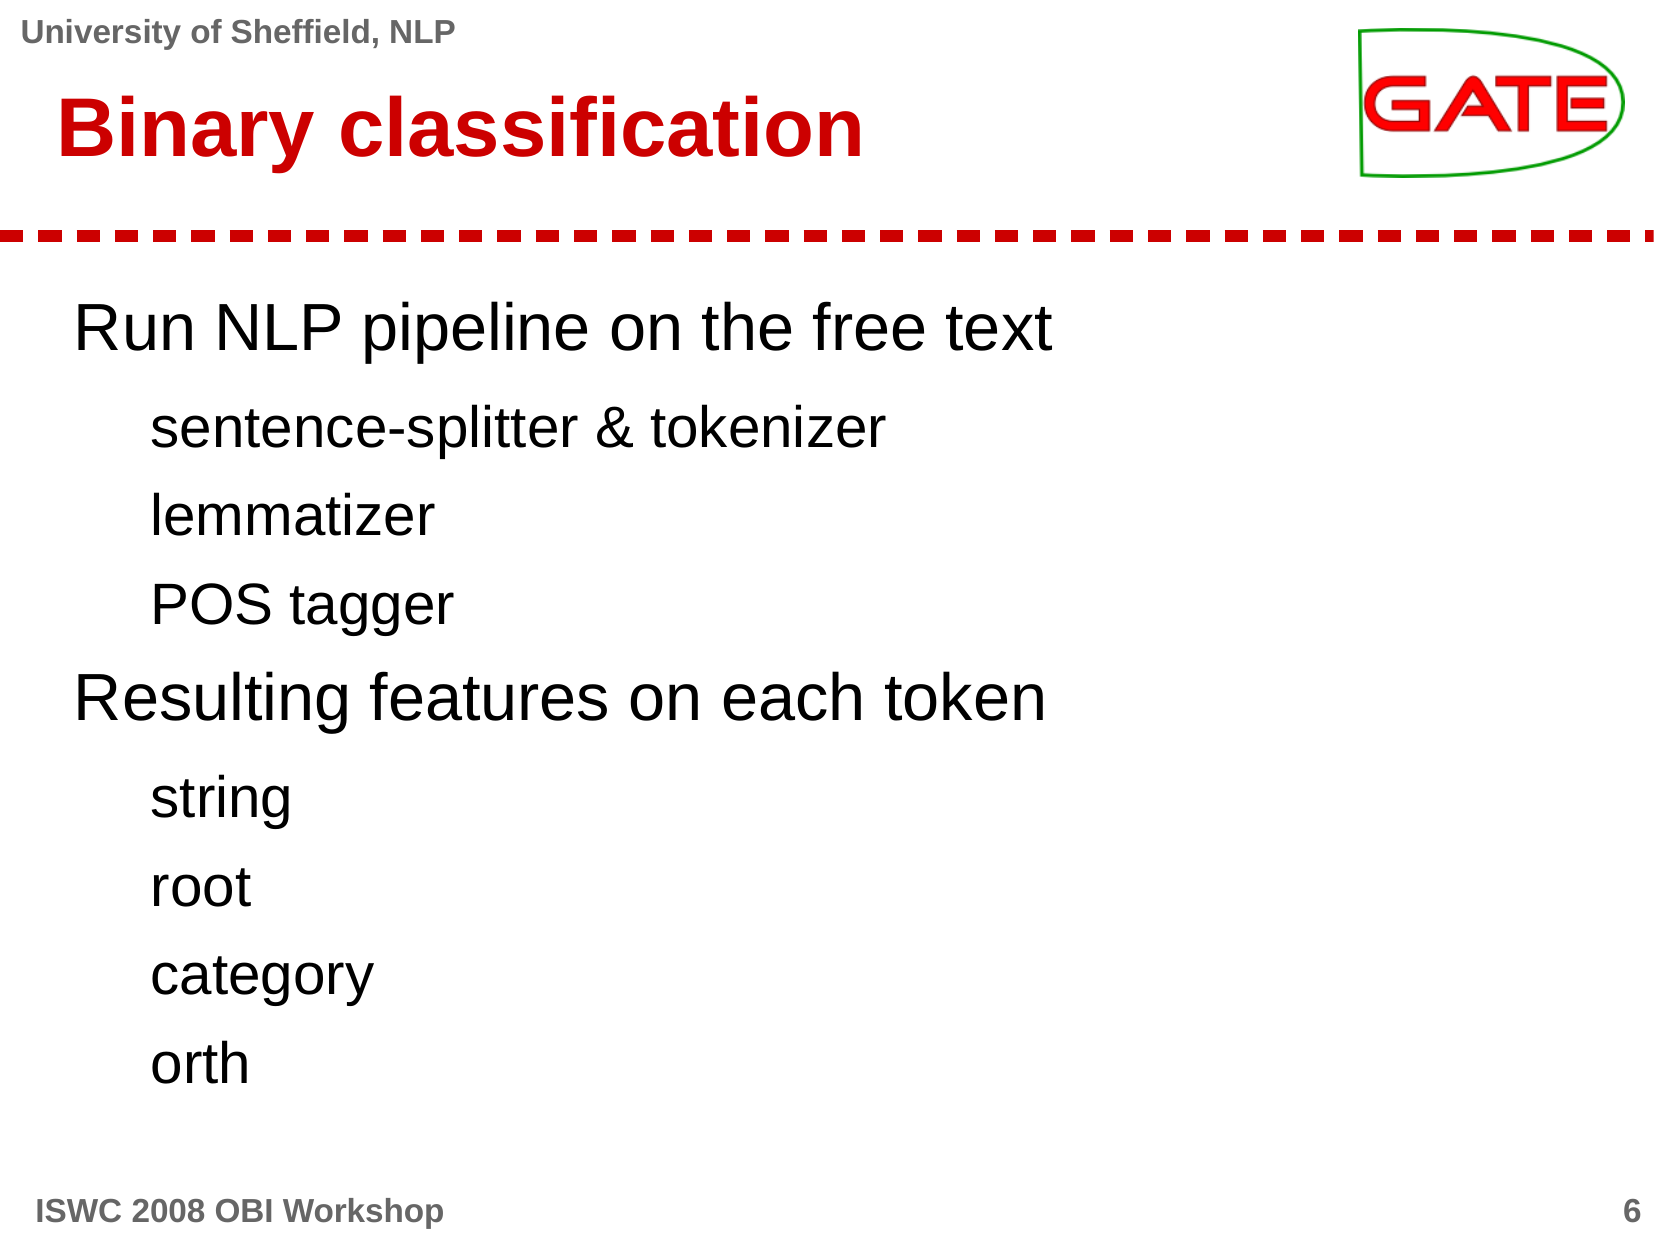

# Binary classification
Run NLP pipeline on the free text
sentence-splitter & tokenizer
lemmatizer
POS tagger
Resulting features on each token
string
root
category
orth
Some Meeting, Some Place
6